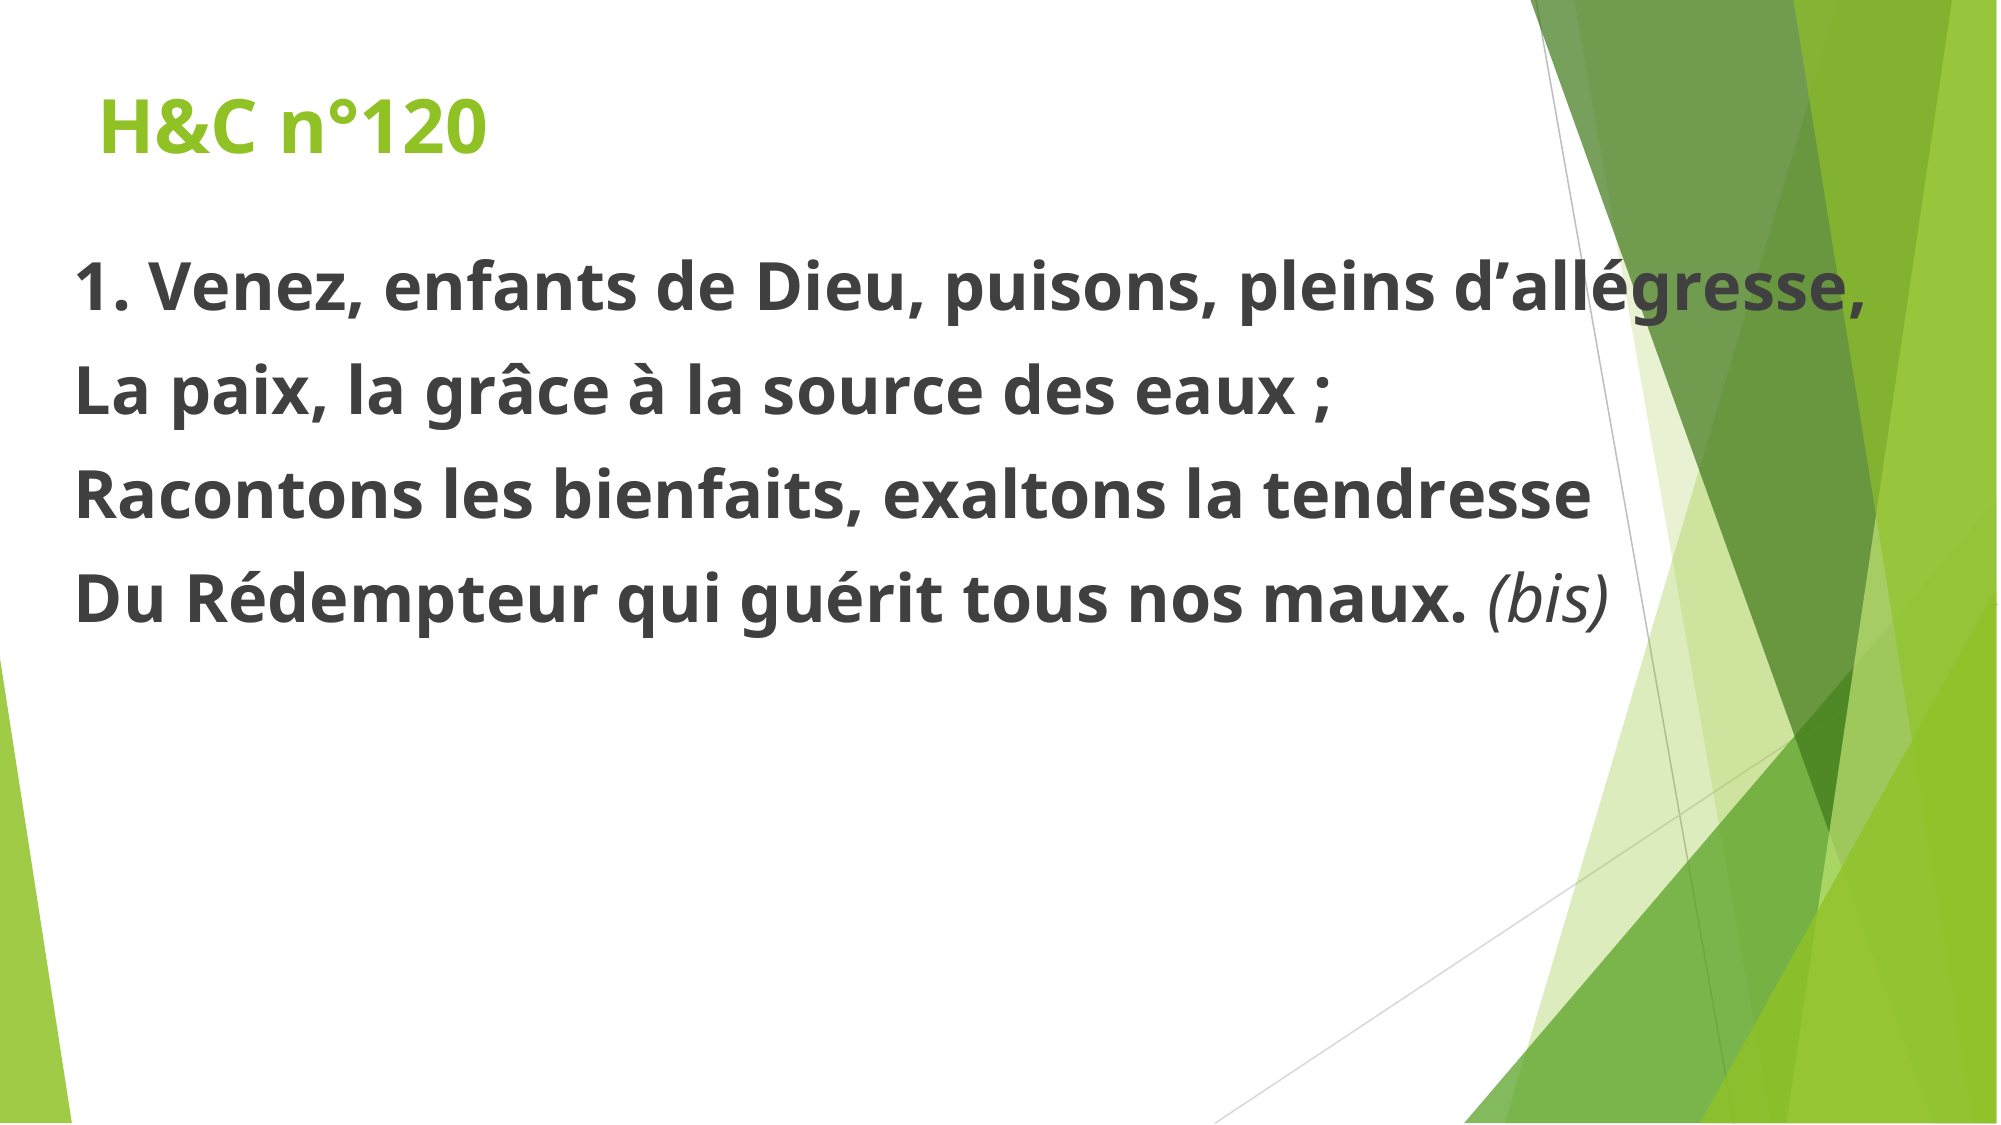

H&C n°120
1. Venez, enfants de Dieu, puisons, pleins d’allégresse,
La paix, la grâce à la source des eaux ;
Racontons les bienfaits, exaltons la tendresse
Du Rédempteur qui guérit tous nos maux. (bis)